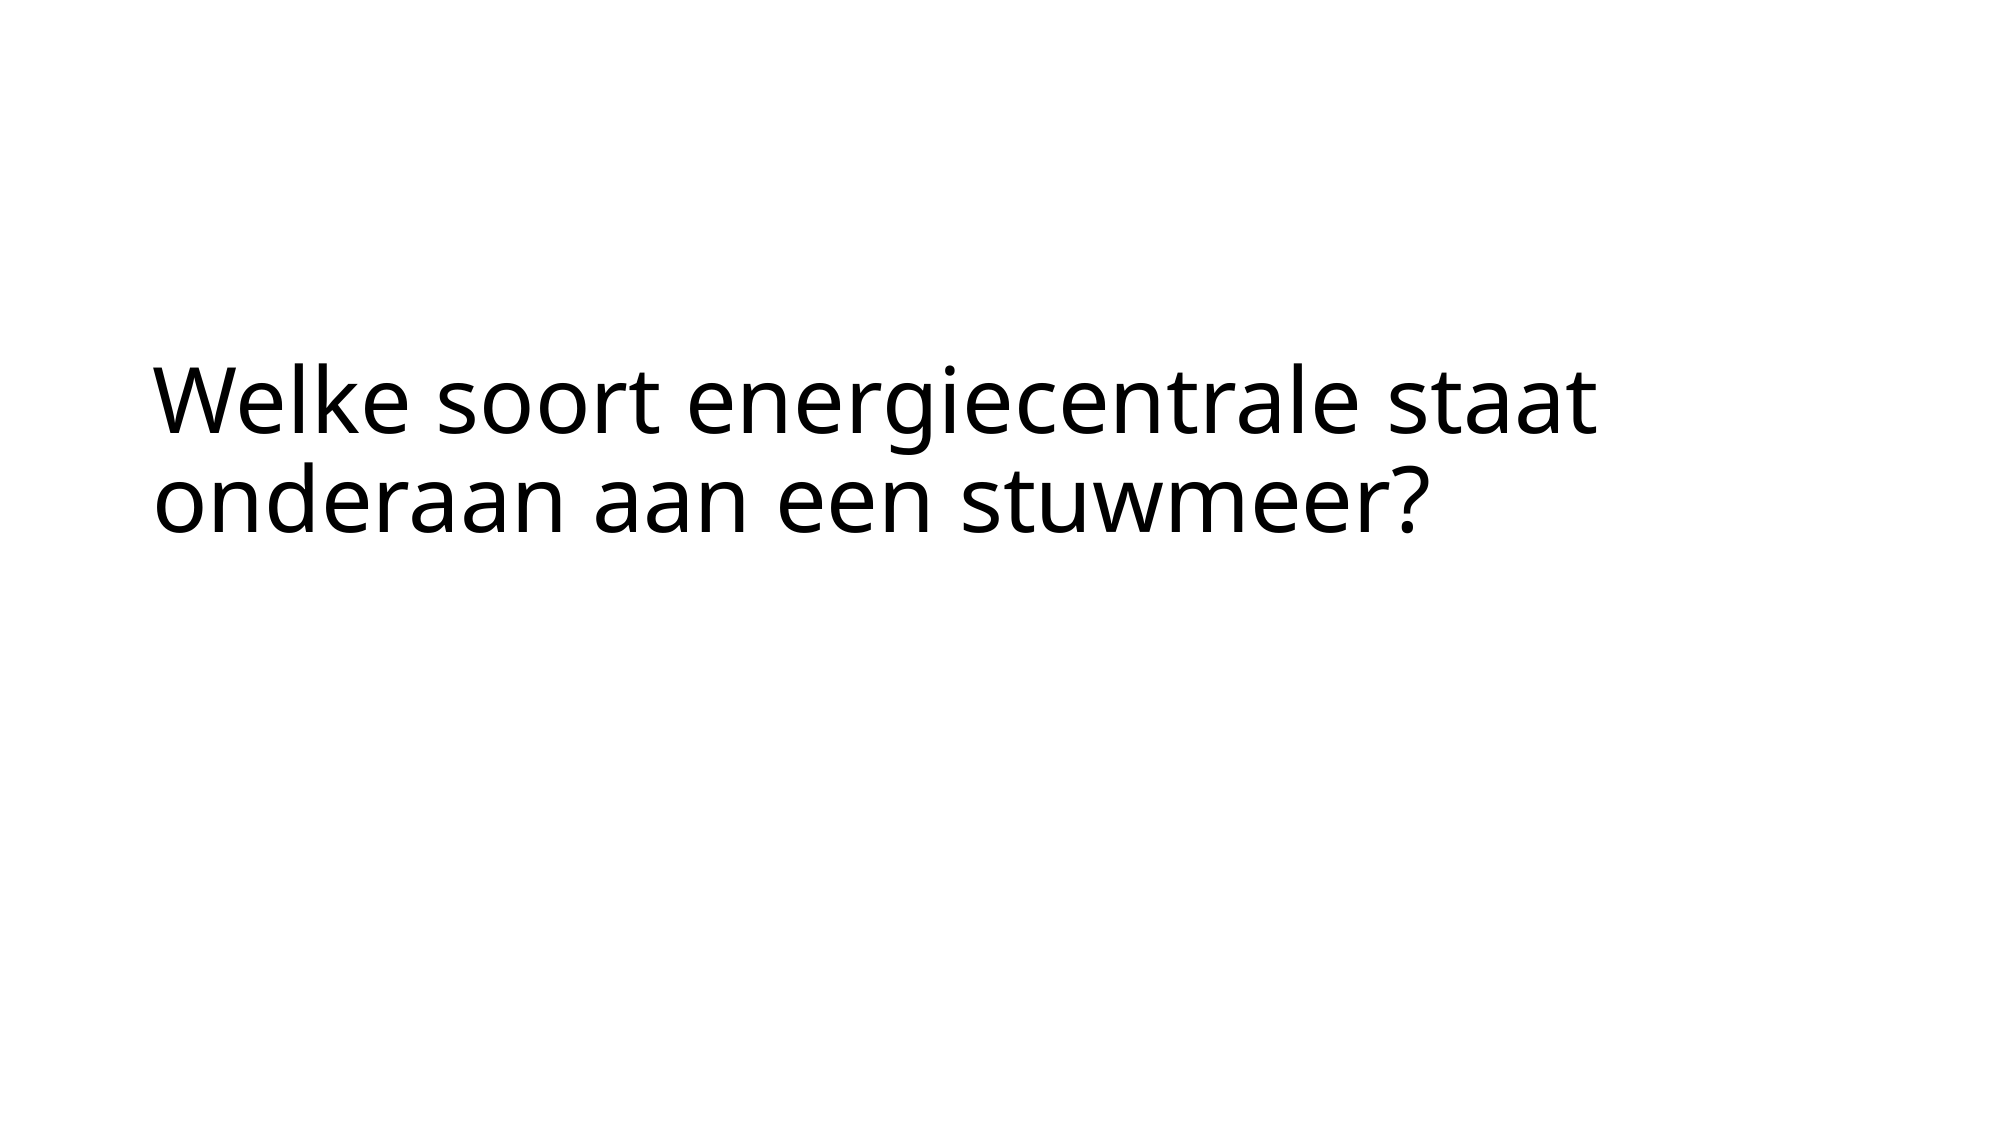

# Welke soort energiecentrale staat onderaan aan een stuwmeer?